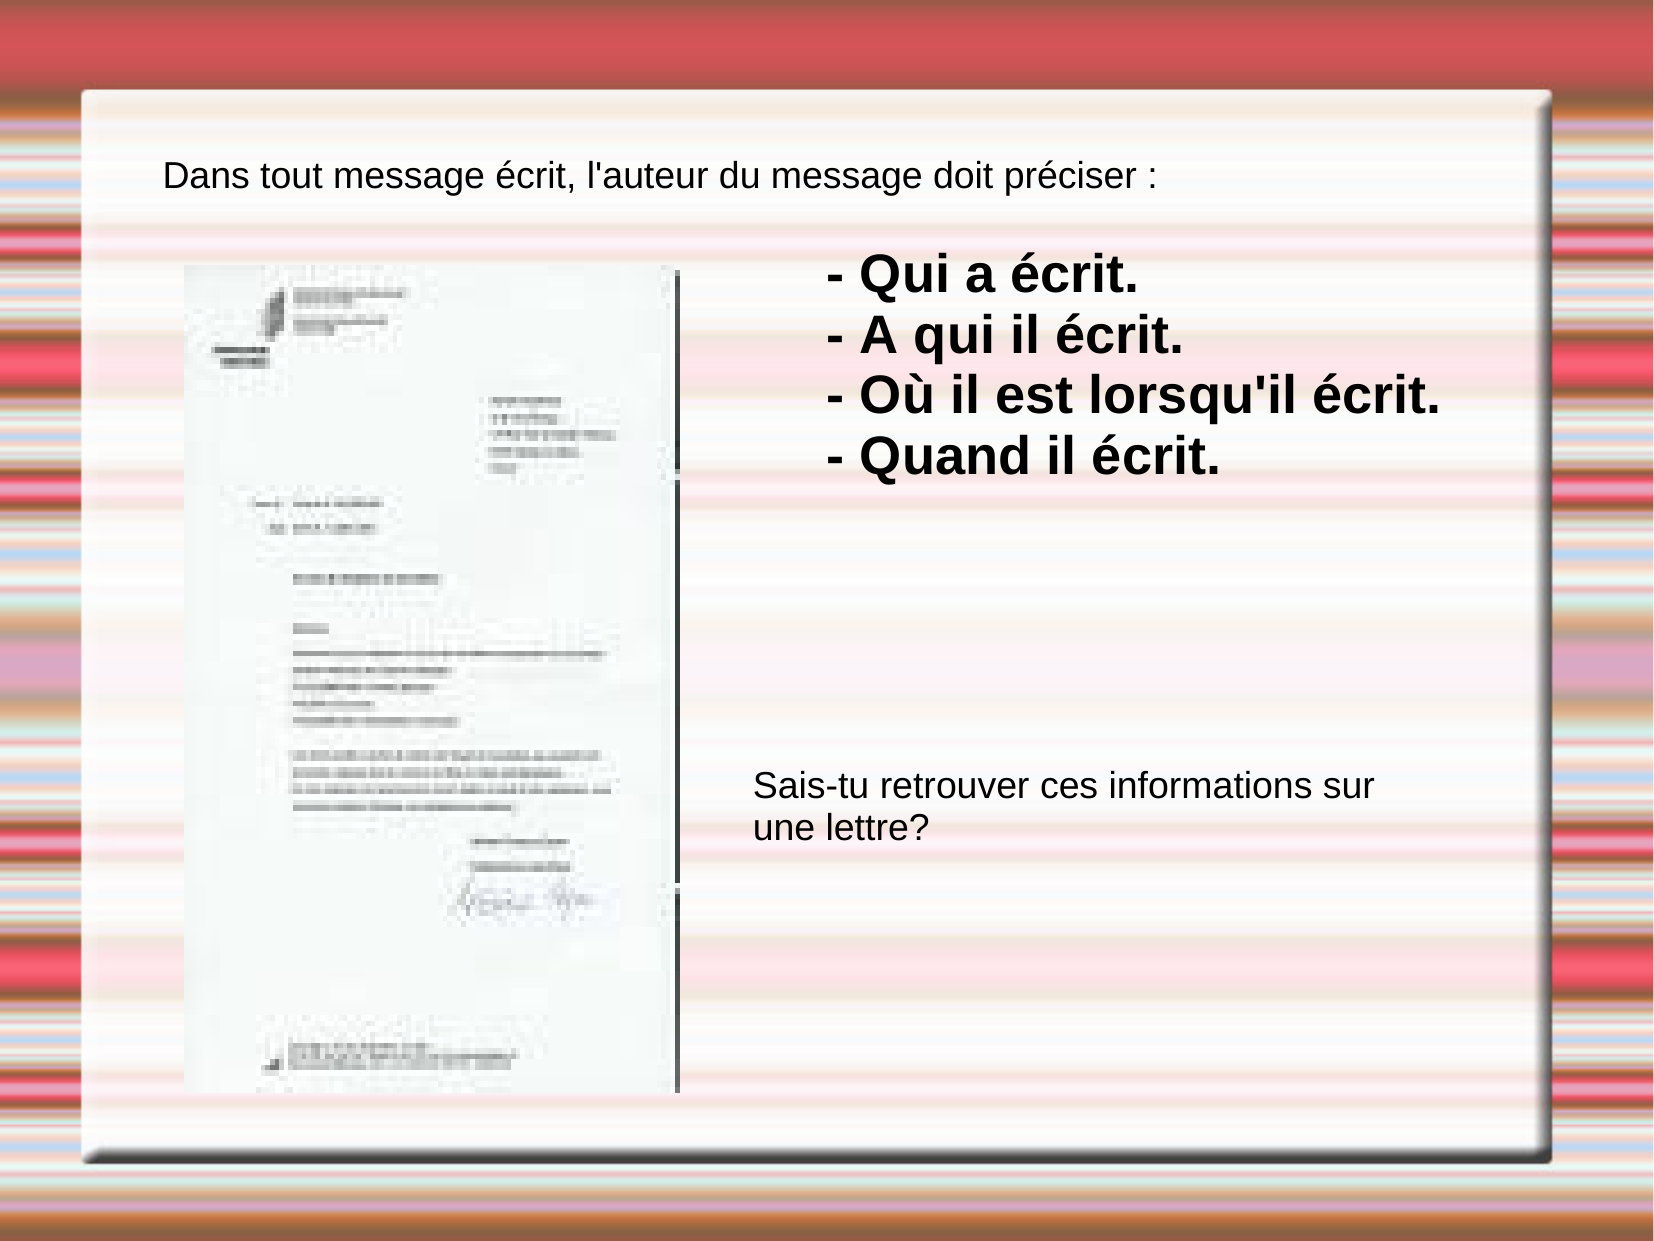

Dans tout message écrit, l'auteur du message doit préciser :
	- Qui a écrit.
	- A qui il écrit.
	- Où il est lorsqu'il écrit.
	- Quand il écrit.
Sais-tu retrouver ces informations sur une lettre?